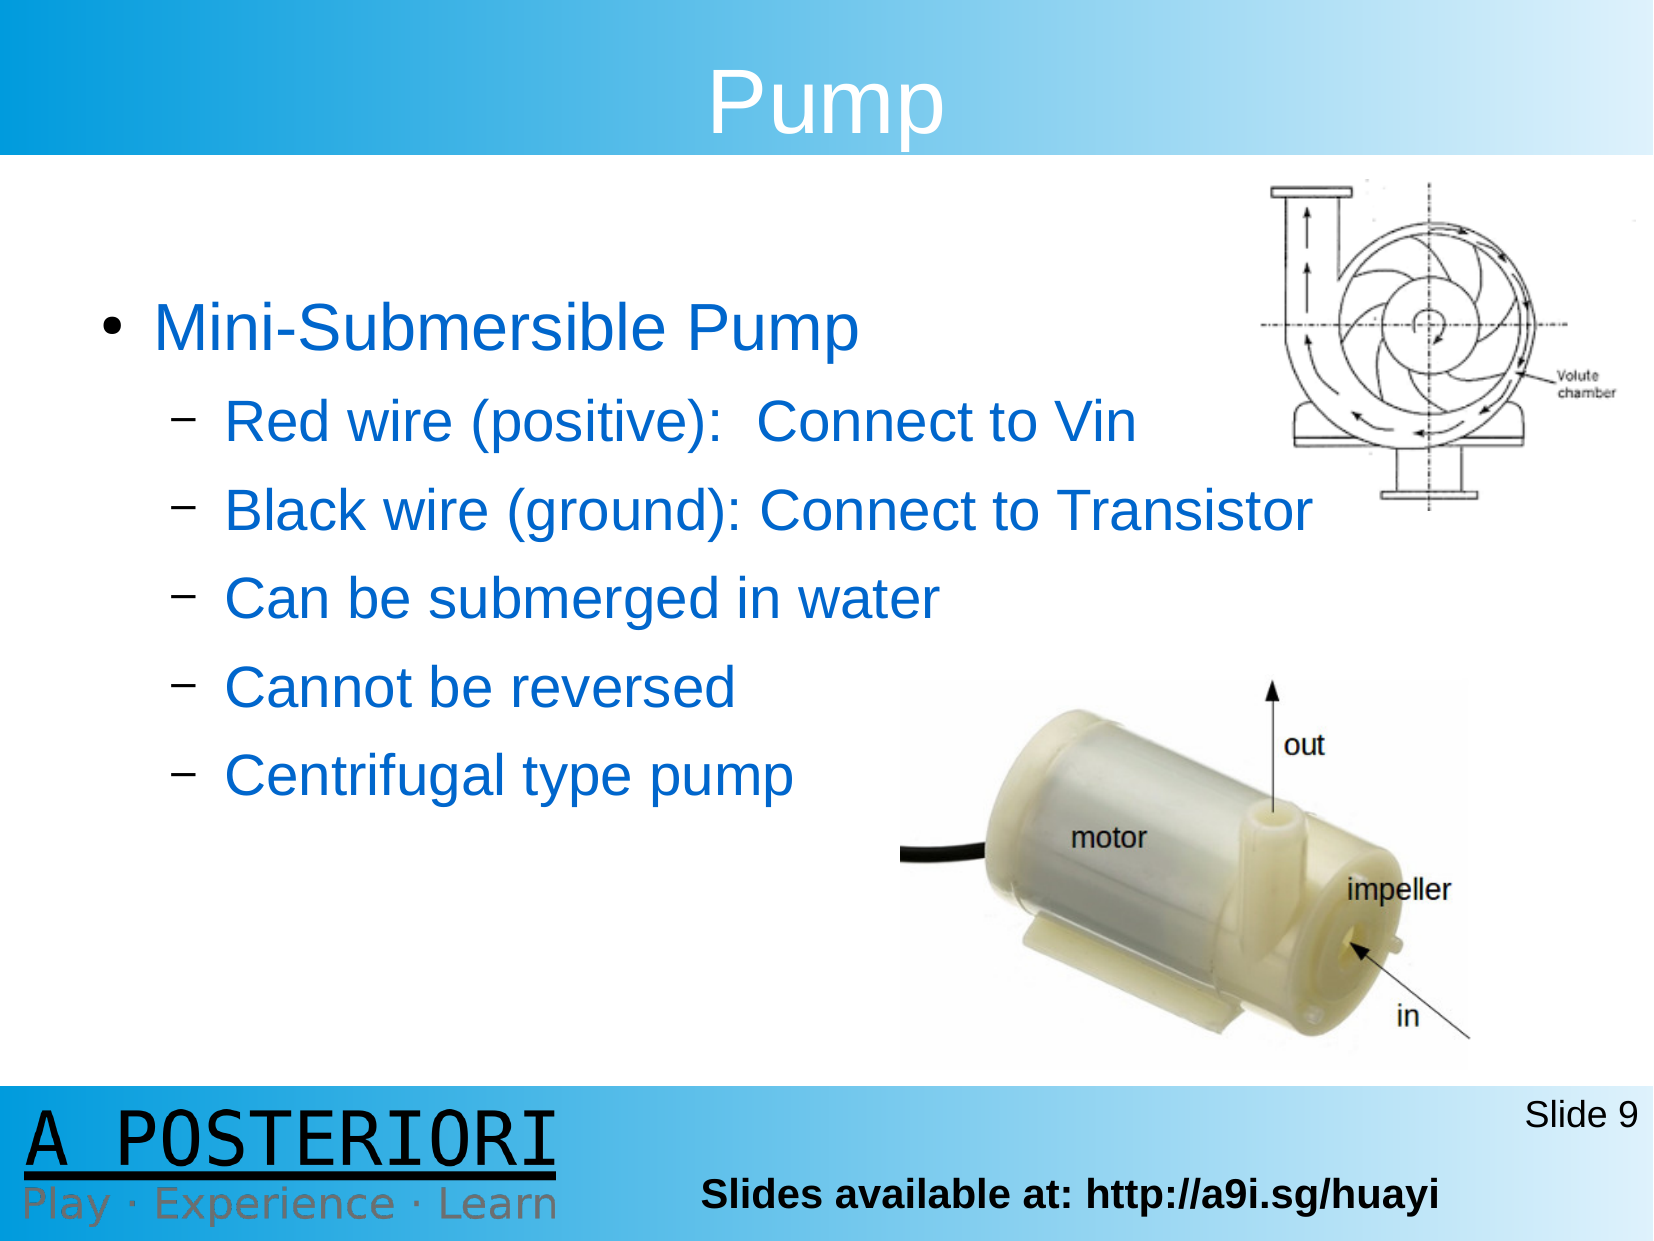

# Pump
Mini-Submersible Pump
Red wire (positive): Connect to Vin
Black wire (ground): Connect to Transistor
Can be submerged in water
Cannot be reversed
Centrifugal type pump